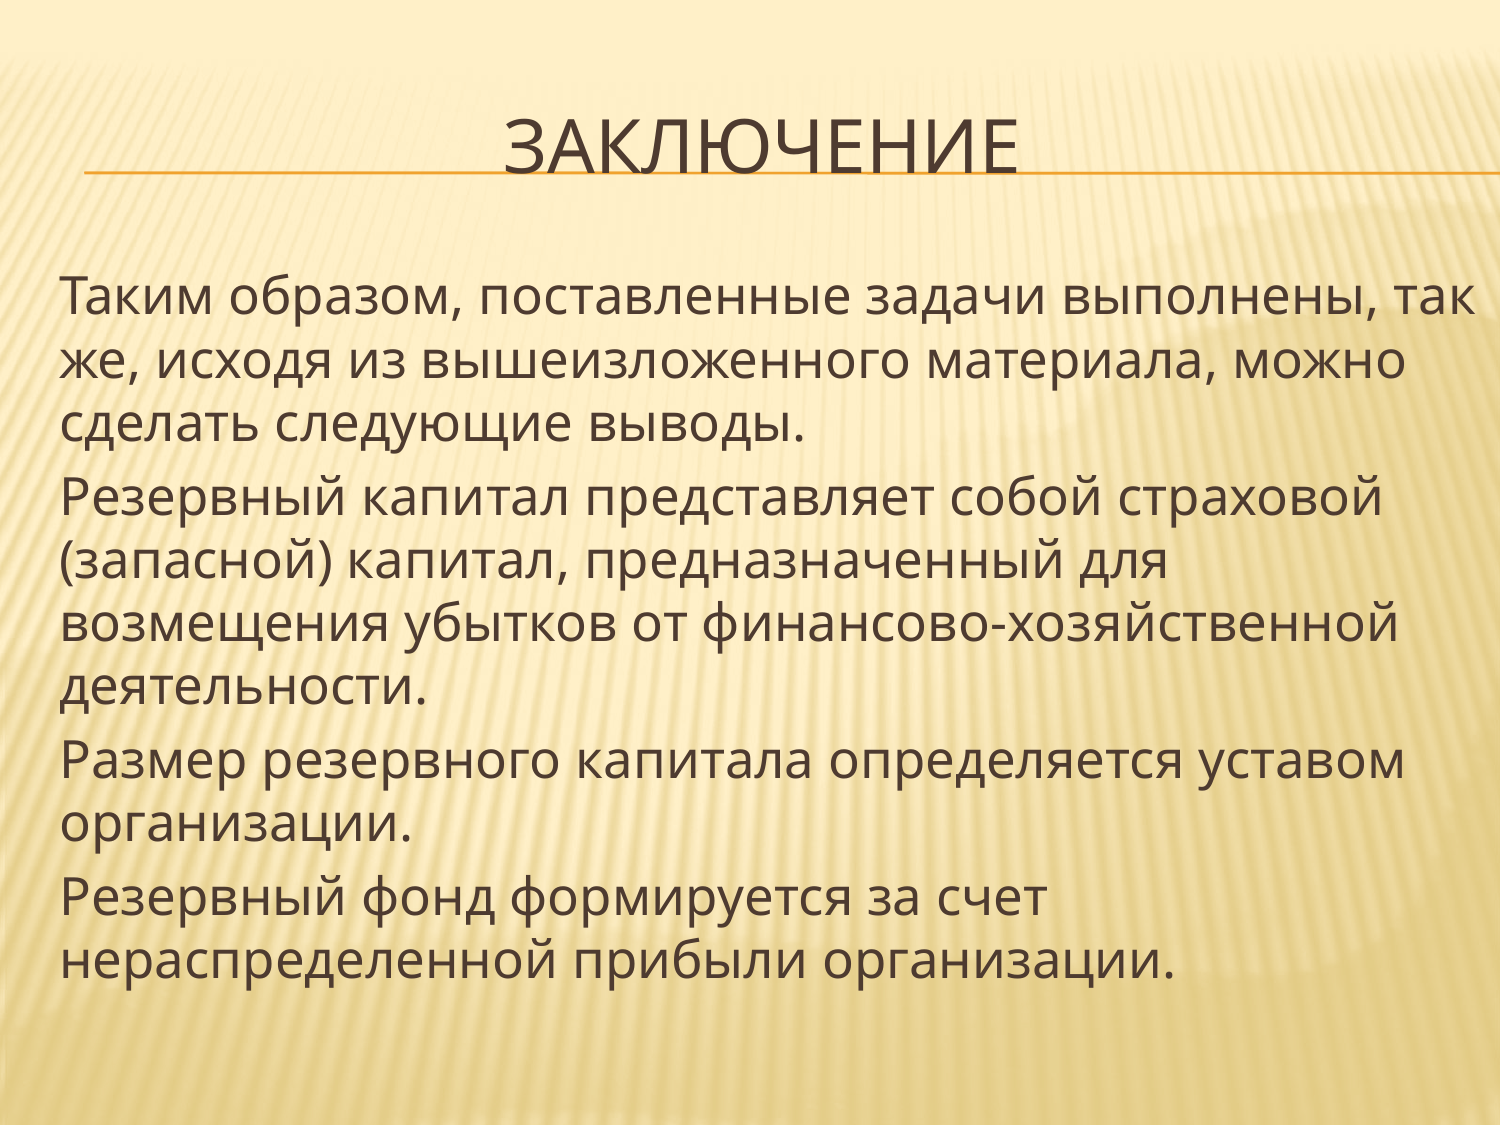

# Заключение
		Таким образом, поставленные задачи выполнены, так же, исходя из вышеизложенного материала, можно сделать следующие выводы.
		Резервный капитал представляет собой страховой (запасной) капитал, предназначенный для возмещения убытков от финансово-хозяйственной деятельности.
		Размер резервного капитала определяется уставом организации.
		Резерв­ный фонд формируется за счет нераспределенной прибыли организации.